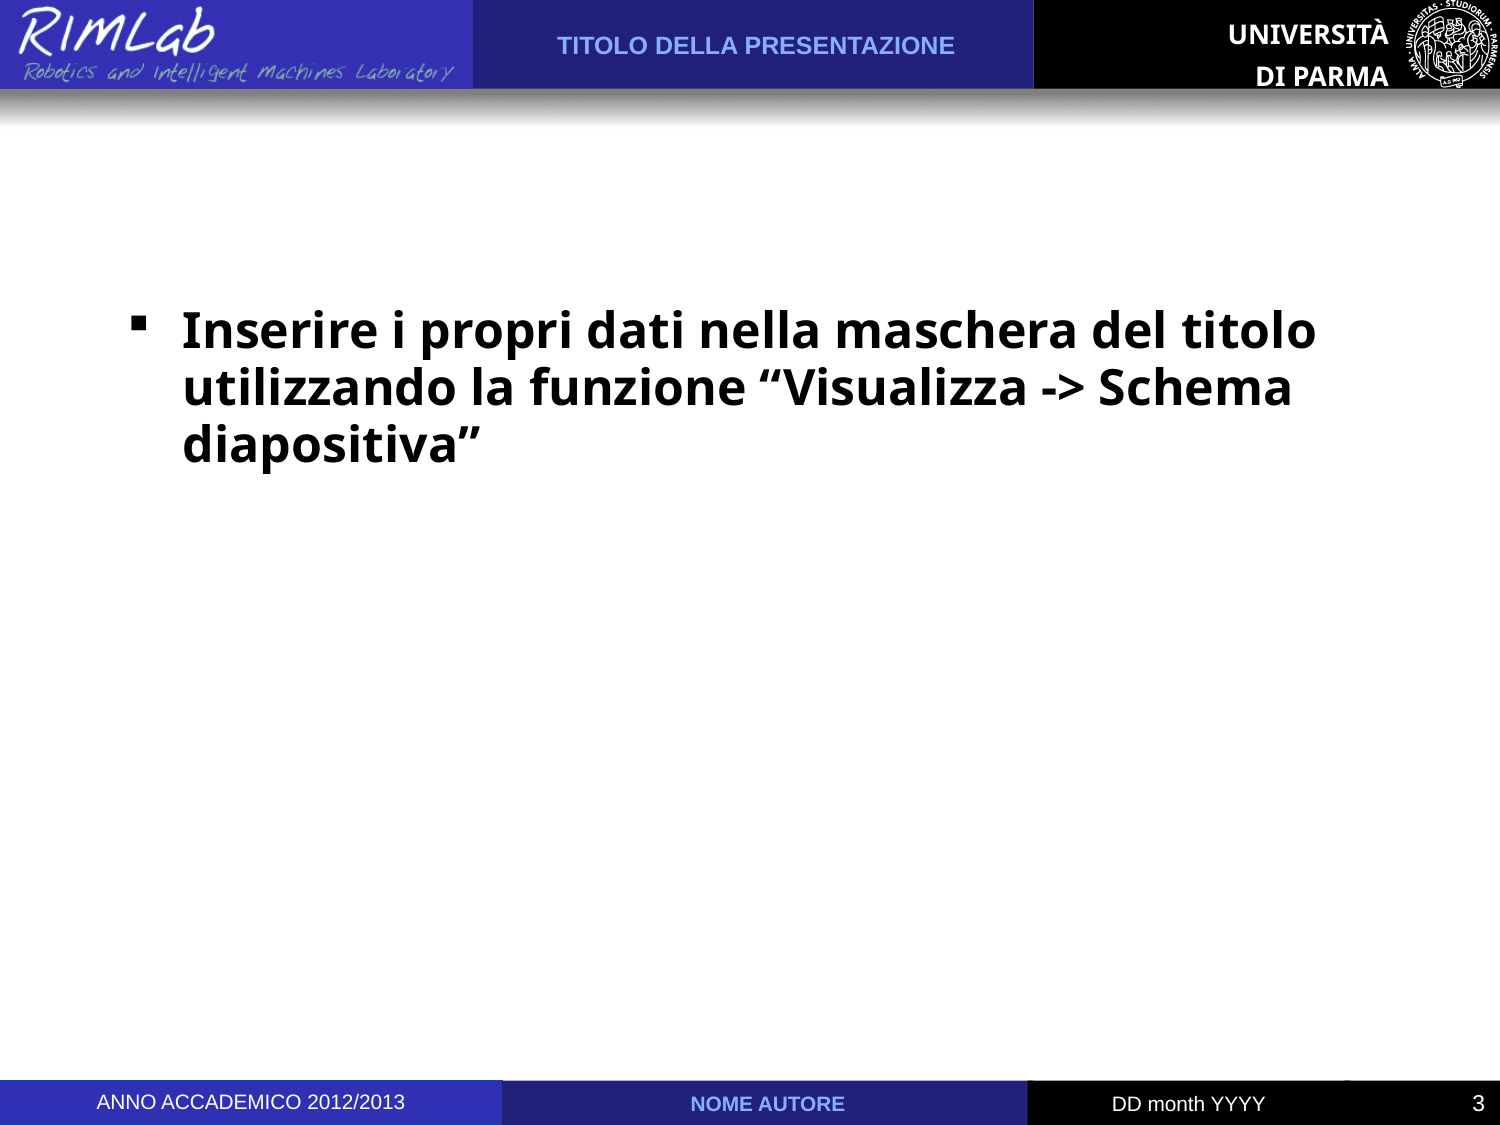

#
Inserire i propri dati nella maschera del titolo utilizzando la funzione “Visualizza -> Schema diapositiva”